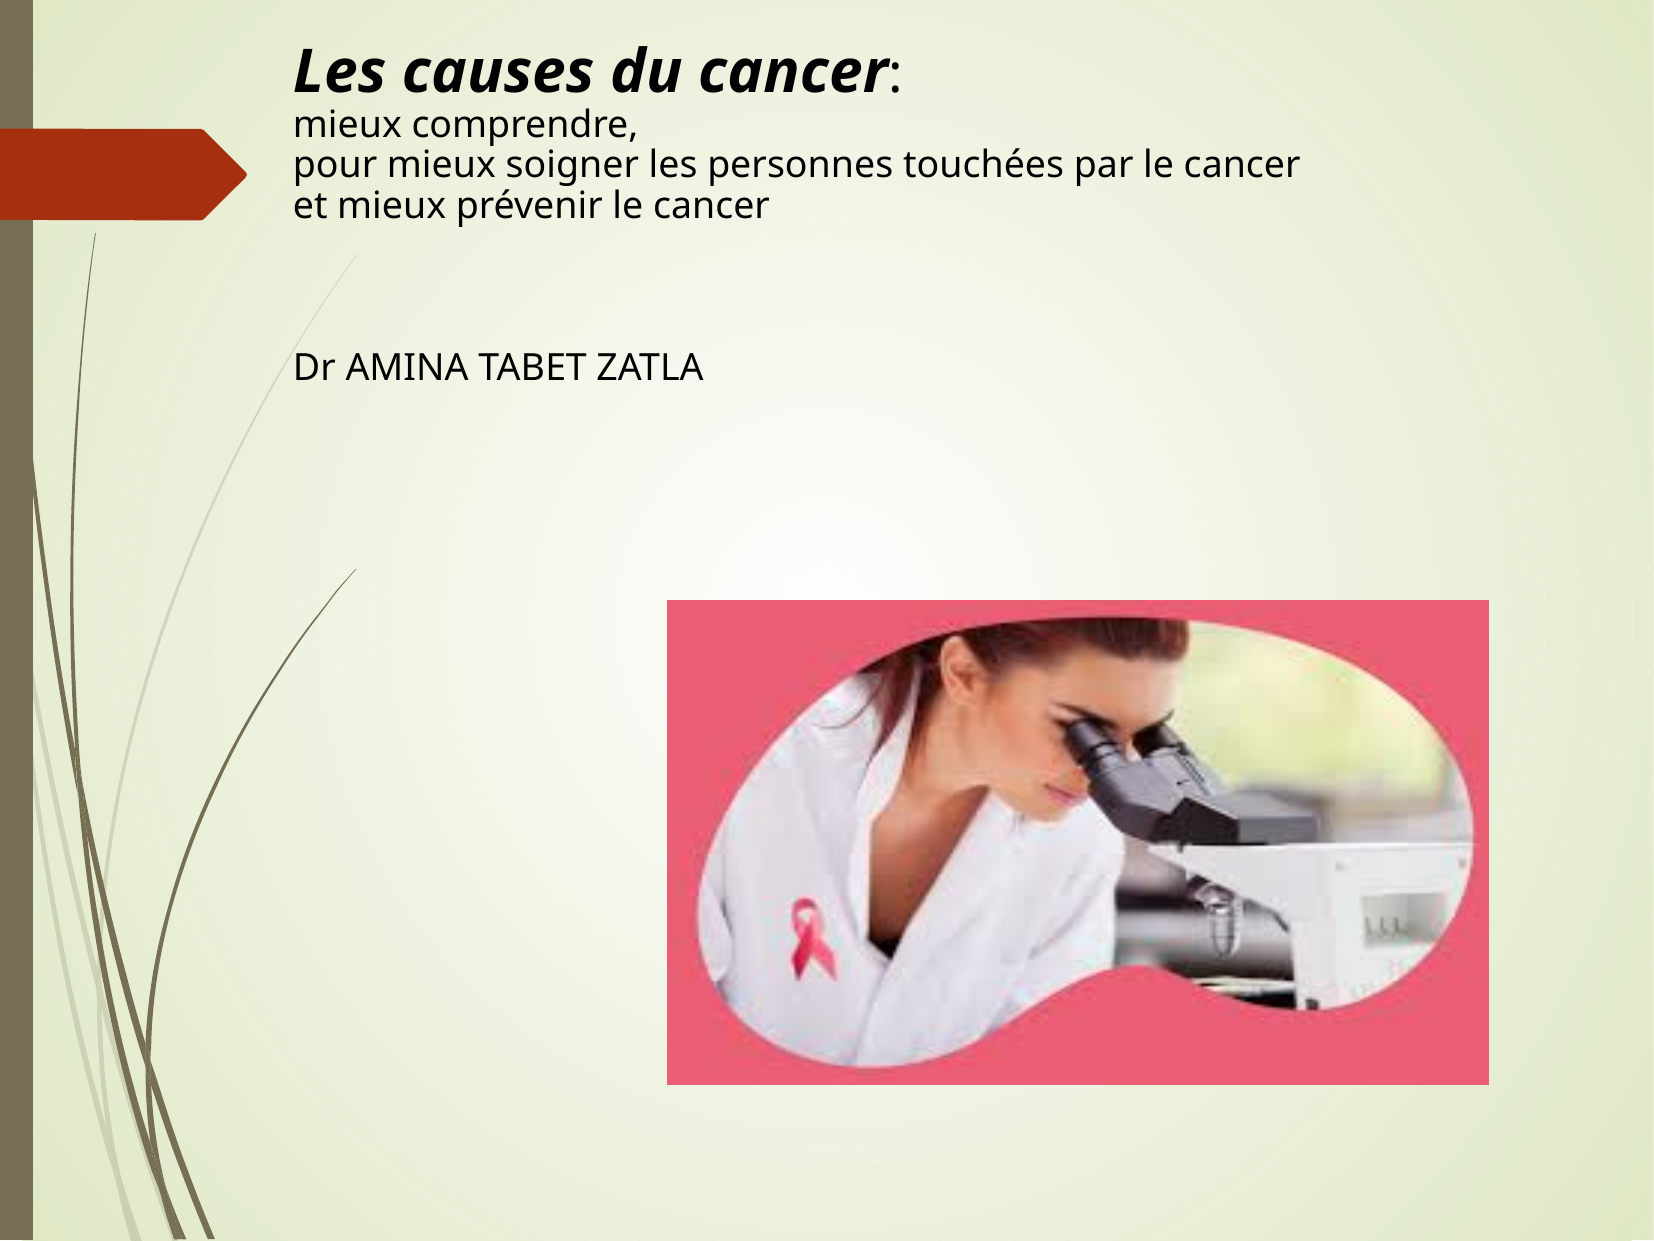

# Les causes du cancer: mieux comprendre, pour mieux soigner les personnes touchées par le cancer et mieux prévenir le cancer Dr AMINA TABET ZATLA